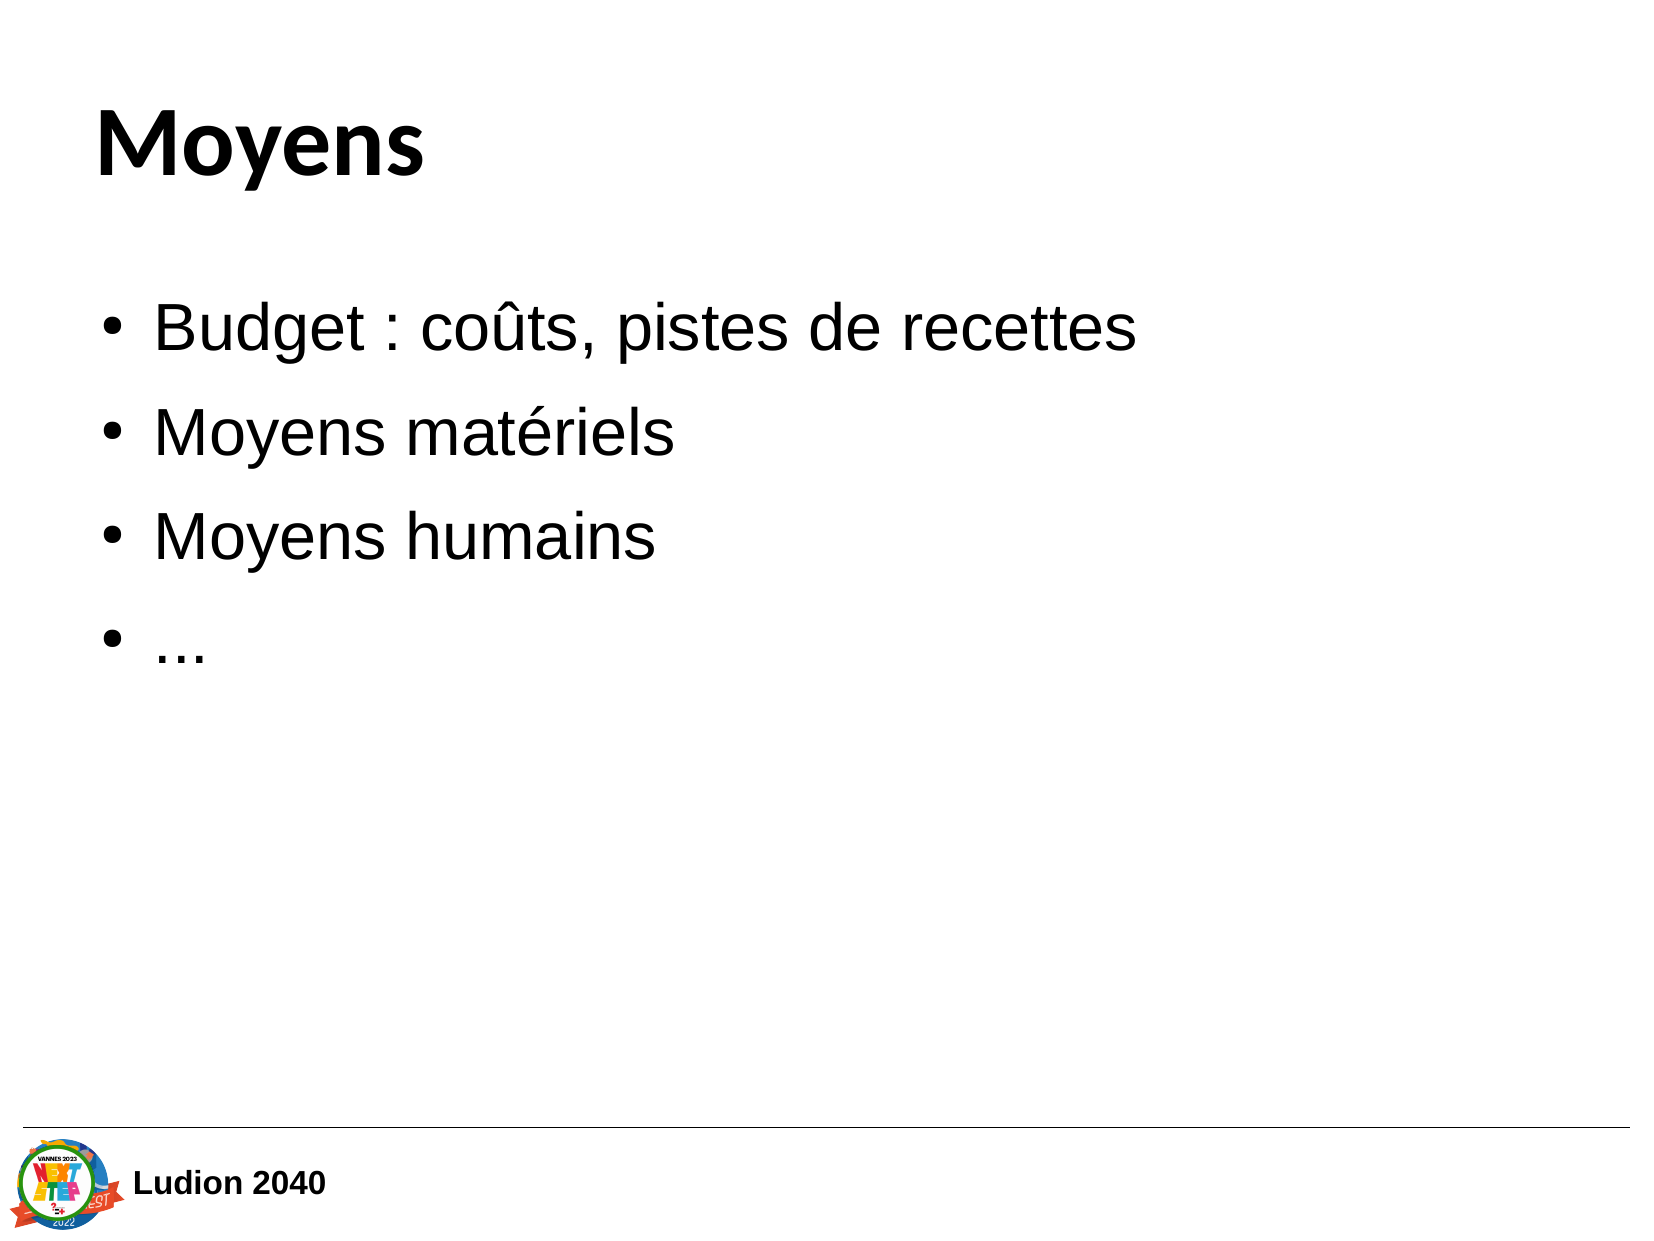

# Moyens
Budget : coûts, pistes de recettes
Moyens matériels
Moyens humains
...
Ludion 2040